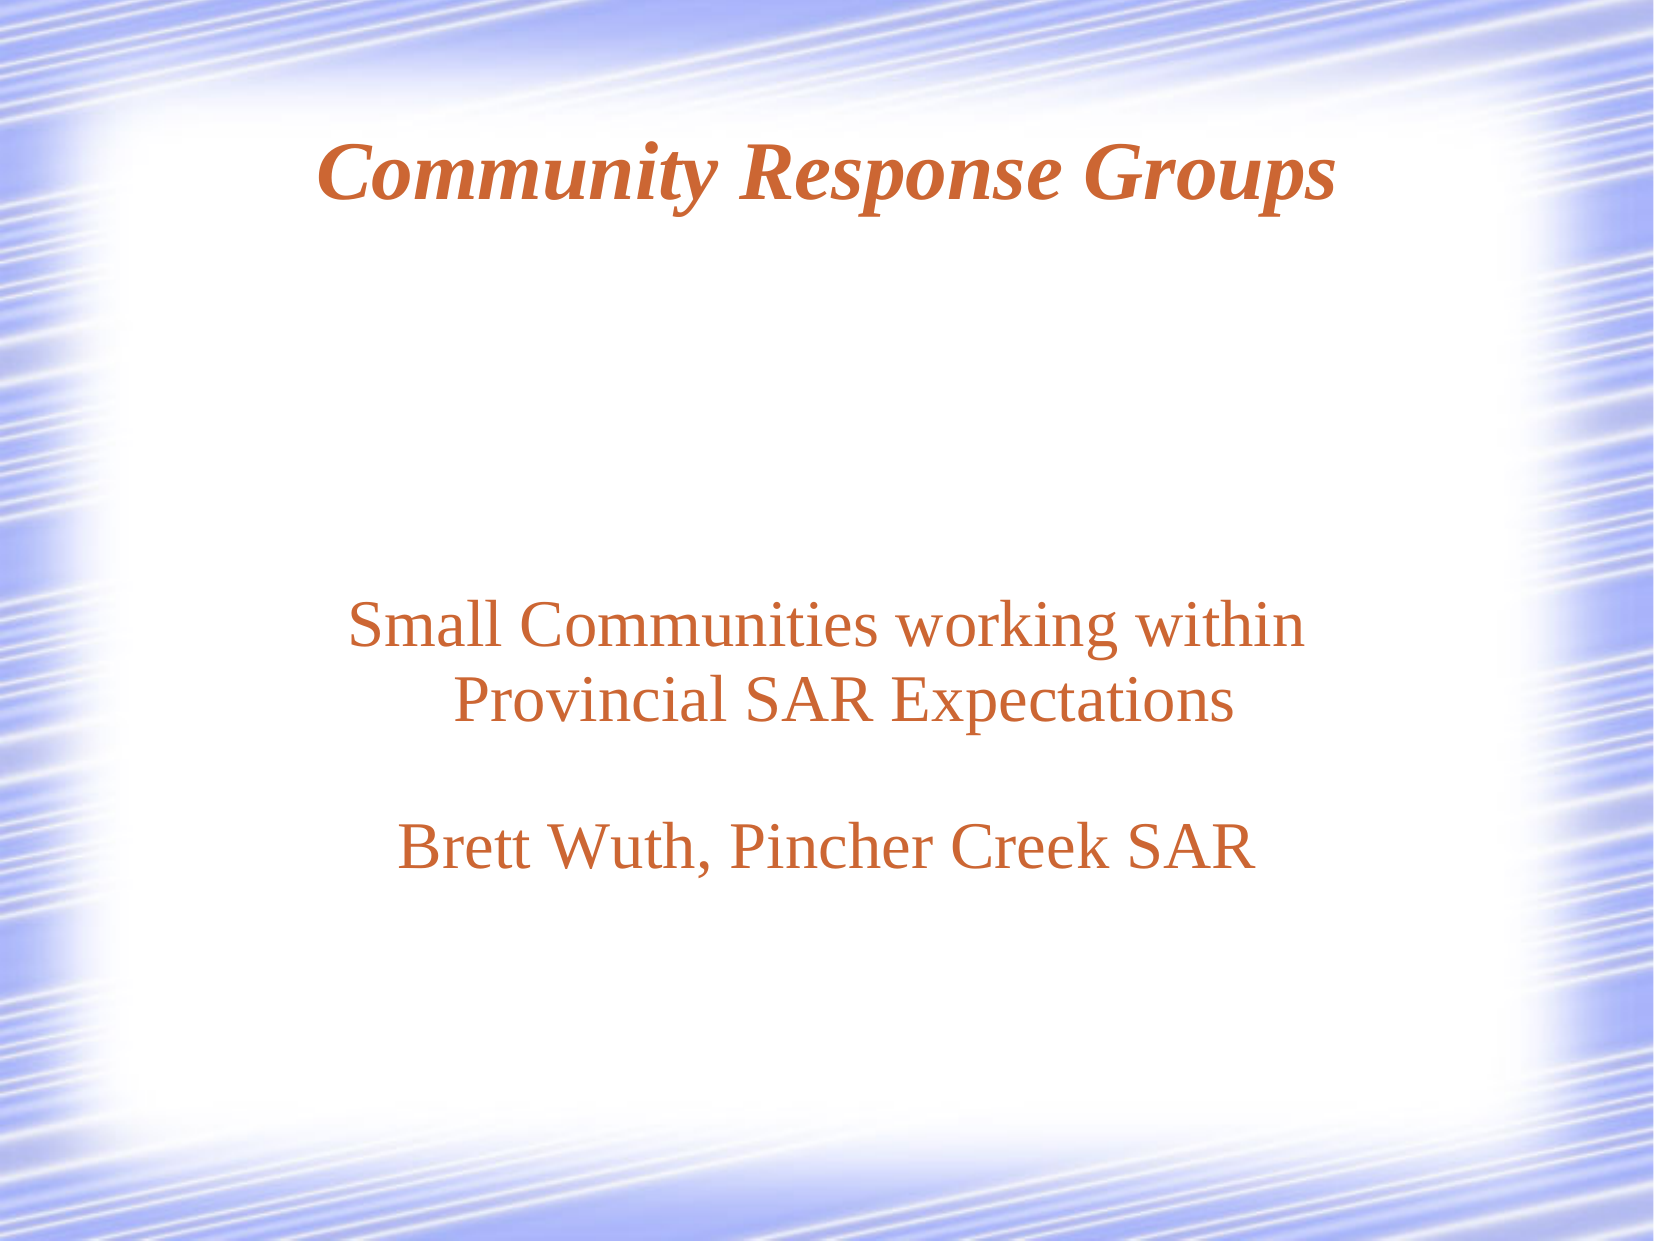

# Community Response Groups
Small Communities working within
Provincial SAR Expectations
Brett Wuth, Pincher Creek SAR